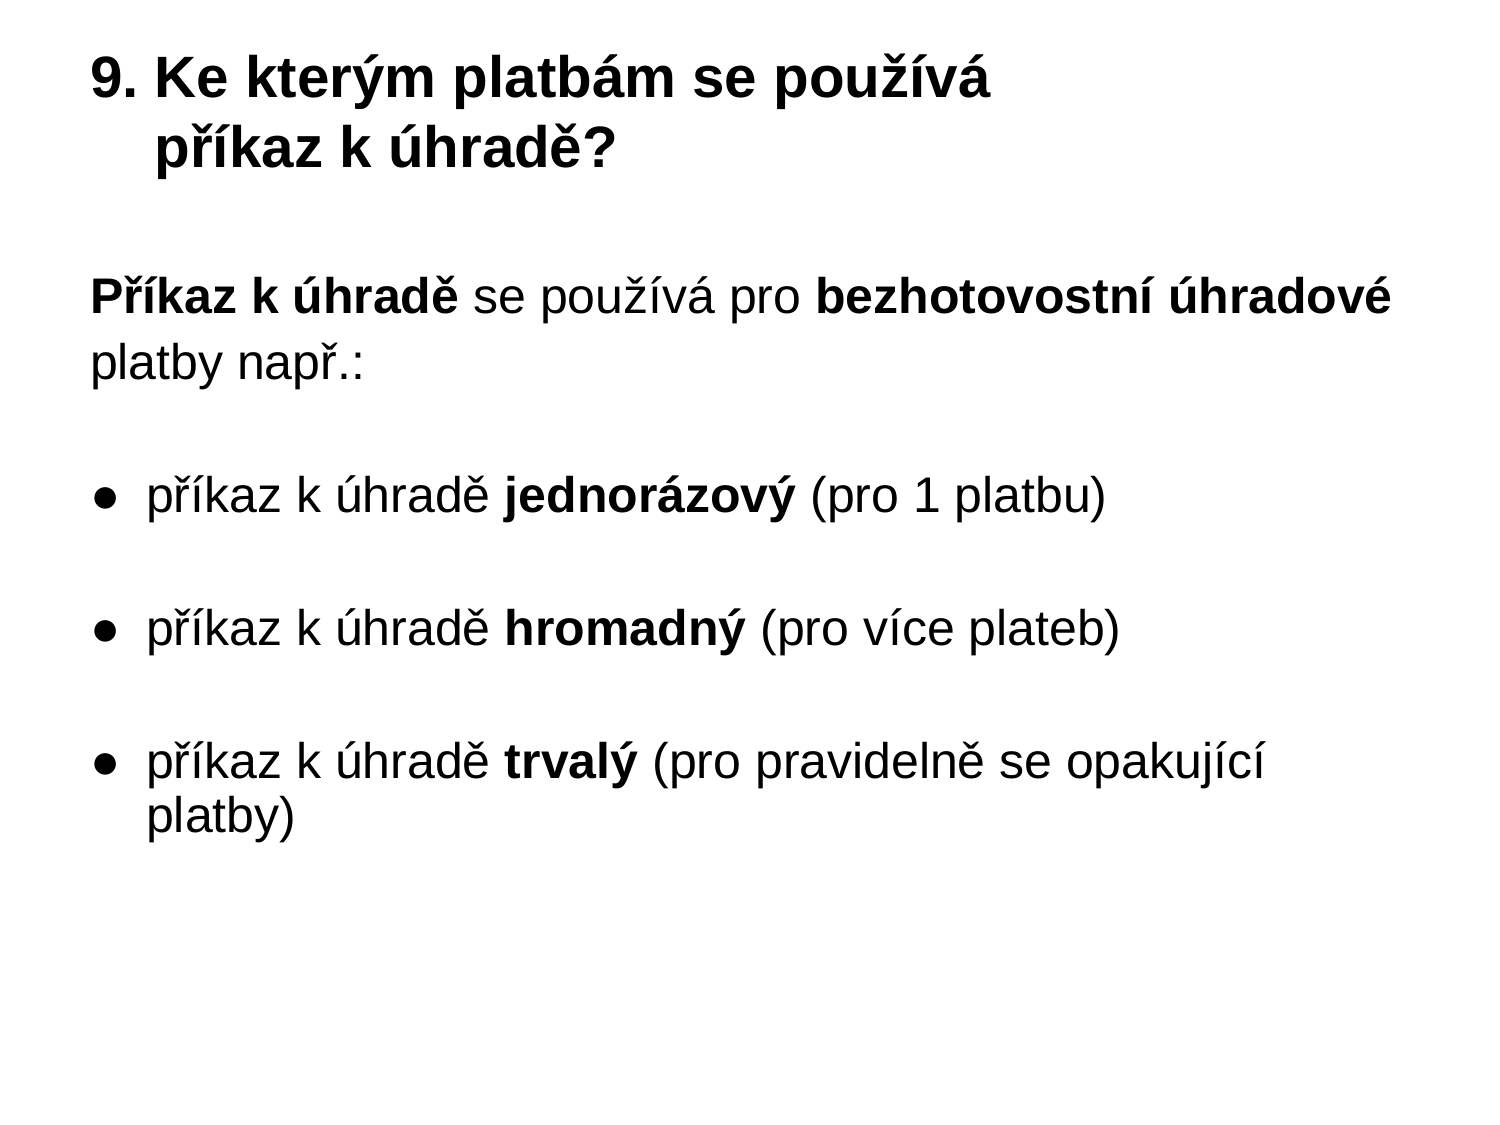

# 9. Ke kterým platbám se používá příkaz k úhradě?
Příkaz k úhradě se používá pro bezhotovostní úhradové
platby např.:
●	příkaz k úhradě jednorázový (pro 1 platbu)
●	příkaz k úhradě hromadný (pro více plateb)
●	příkaz k úhradě trvalý (pro pravidelně se opakující platby)